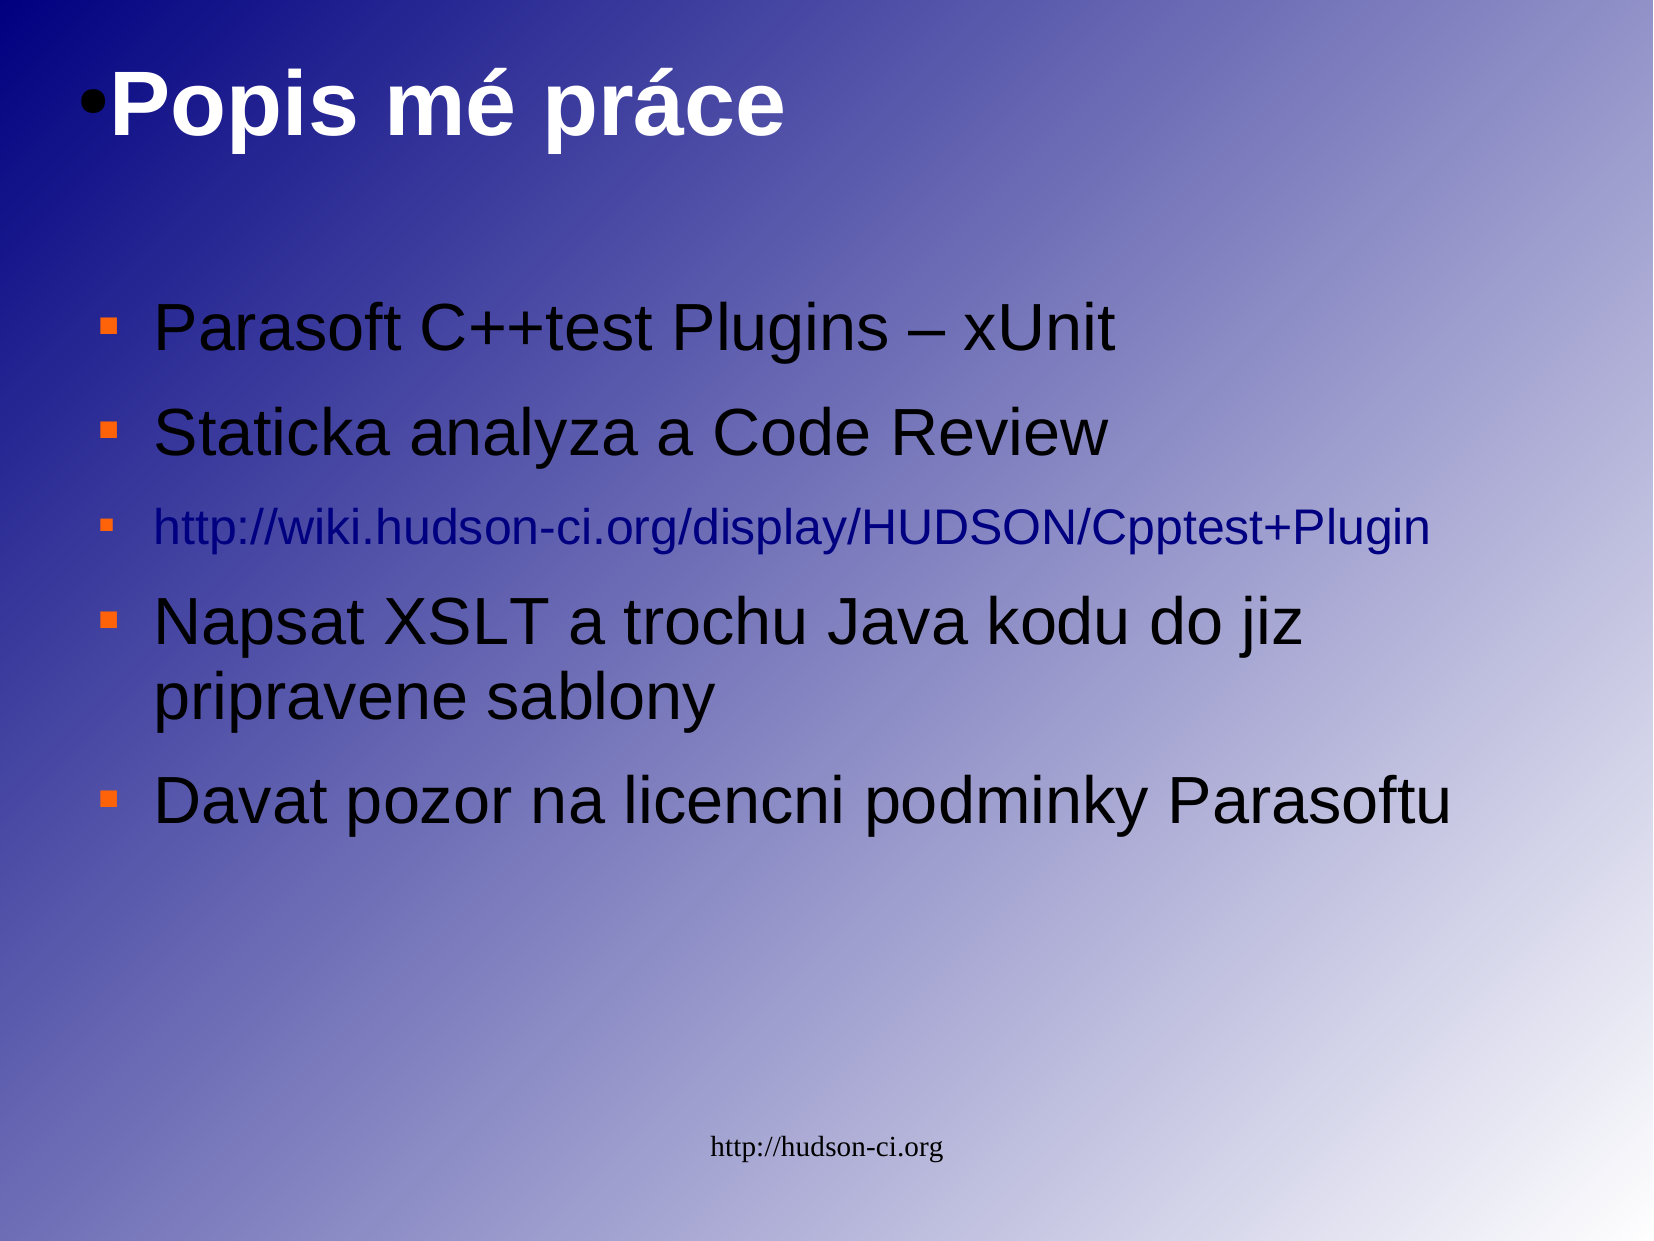

# Popis mé práce
Parasoft C++test Plugins – xUnit
Staticka analyza a Code Review
http://wiki.hudson-ci.org/display/HUDSON/Cpptest+Plugin
Napsat XSLT a trochu Java kodu do jiz pripravene sablony
Davat pozor na licencni podminky Parasoftu
http://hudson-ci.org